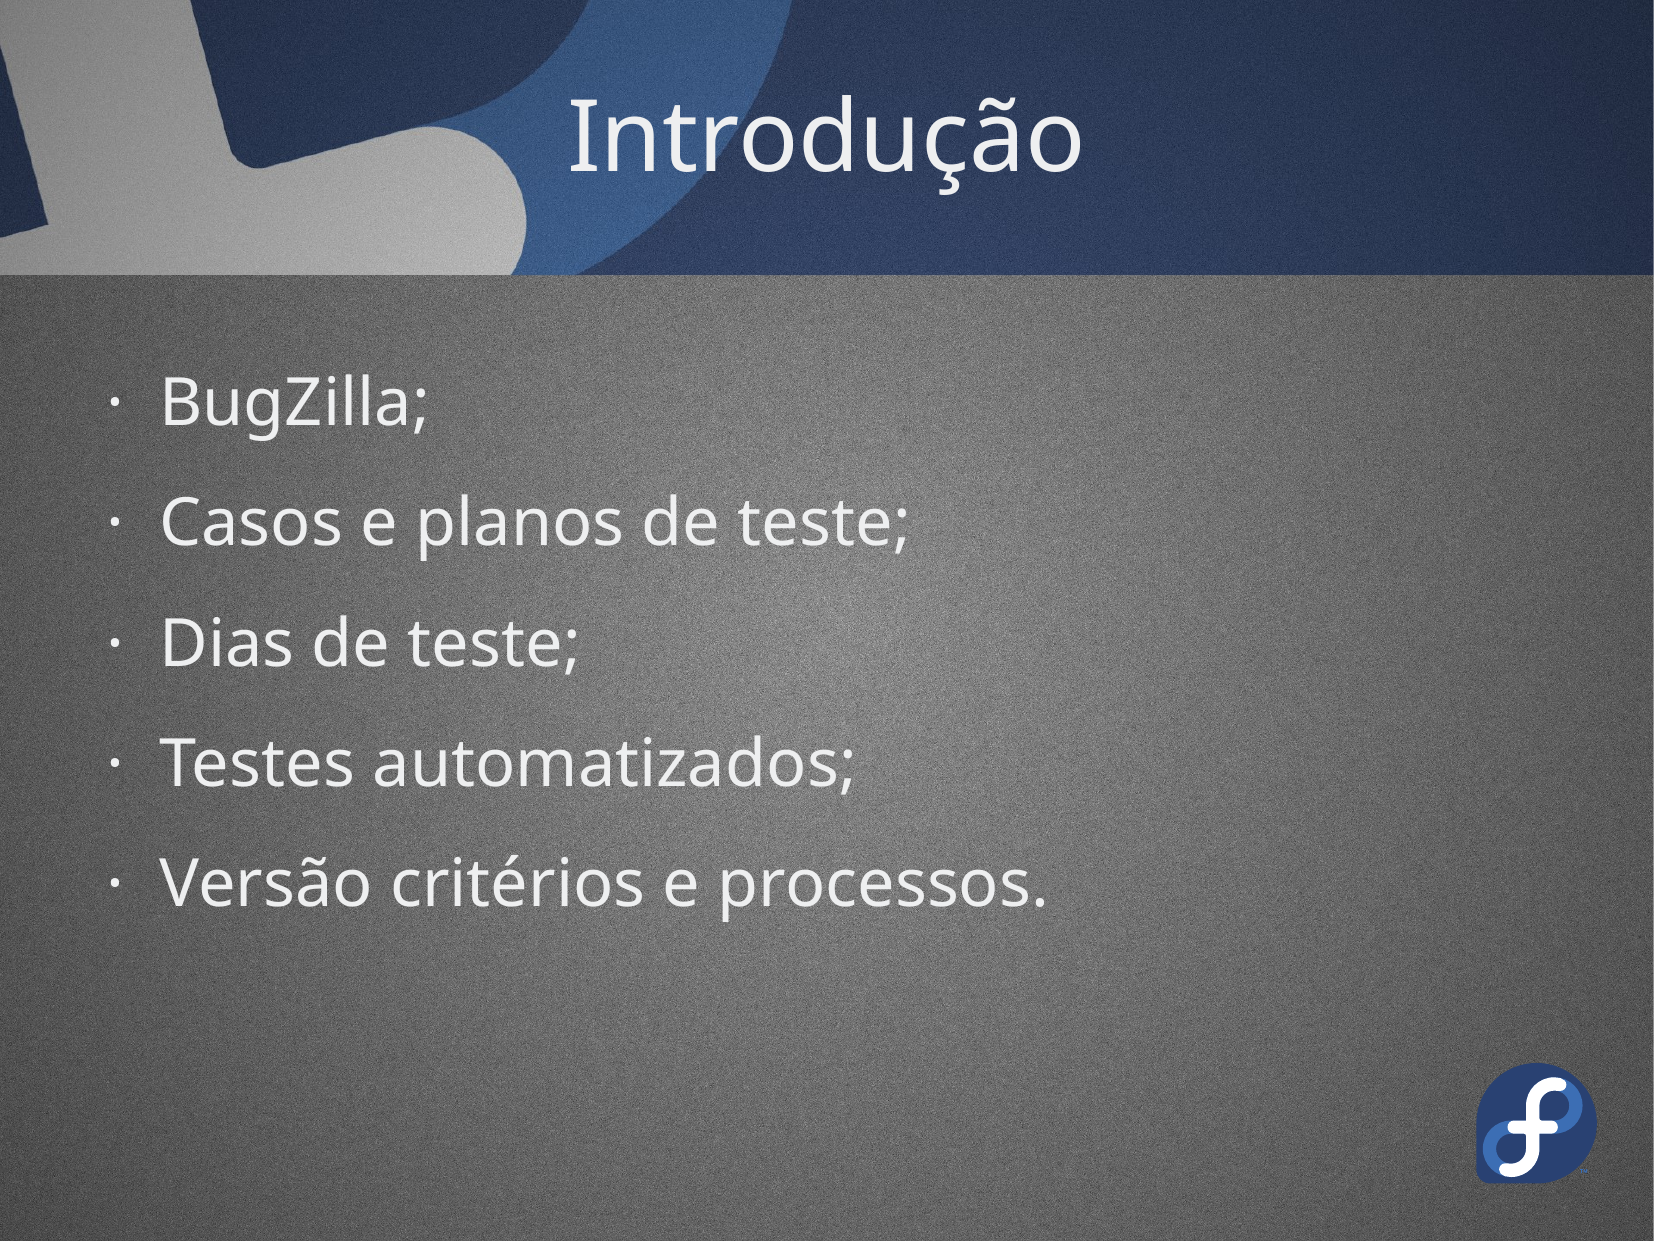

# Introdução
BugZilla;
Casos e planos de teste;
Dias de teste;
Testes automatizados;
Versão critérios e processos.